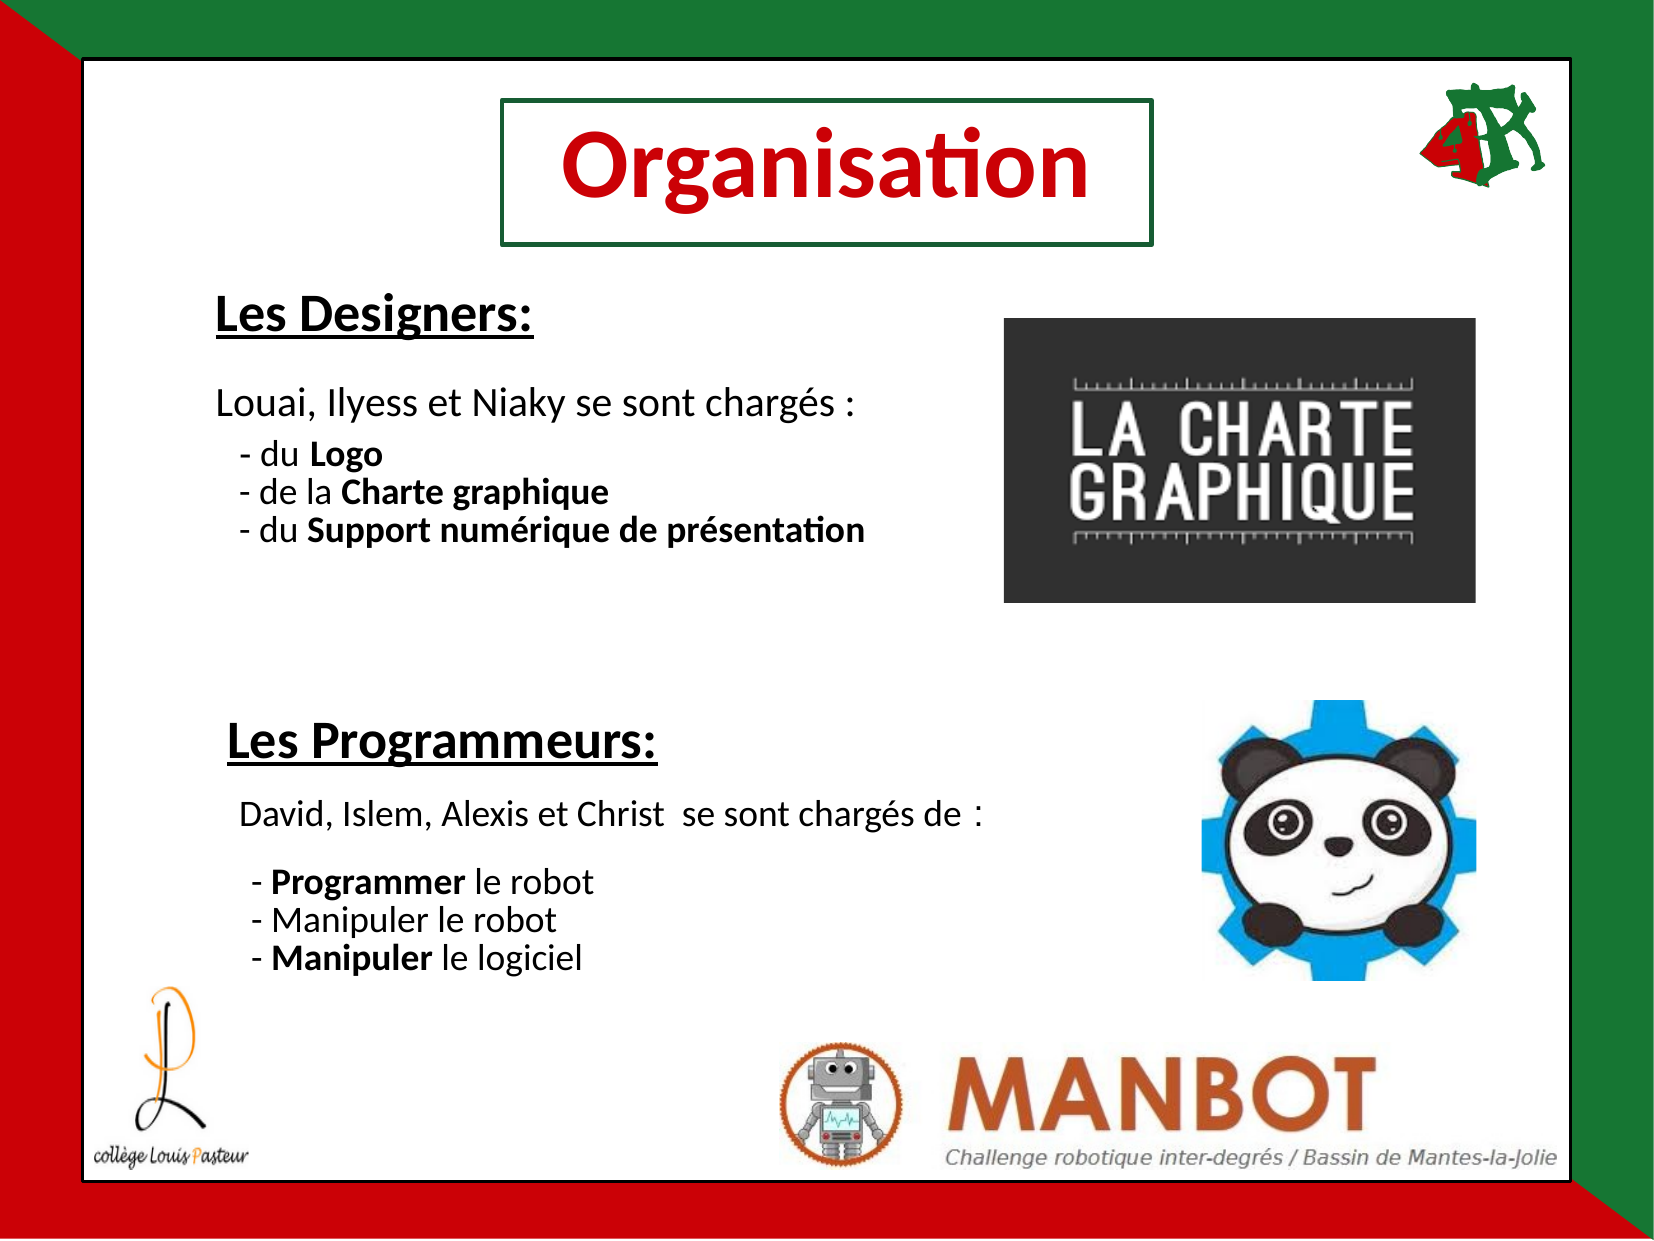

Organisation
Les Designers:
Louai, Ilyess et Niaky se sont chargés :
- du Logo
- de la Charte graphique
- du Support numérique de présentation
Les Programmeurs:
David, Islem, Alexis et Christ se sont chargés de :
- Programmer le robot
- Manipuler le robot
- Manipuler le logiciel
Islem, David, Alexis et Christ : Programmation